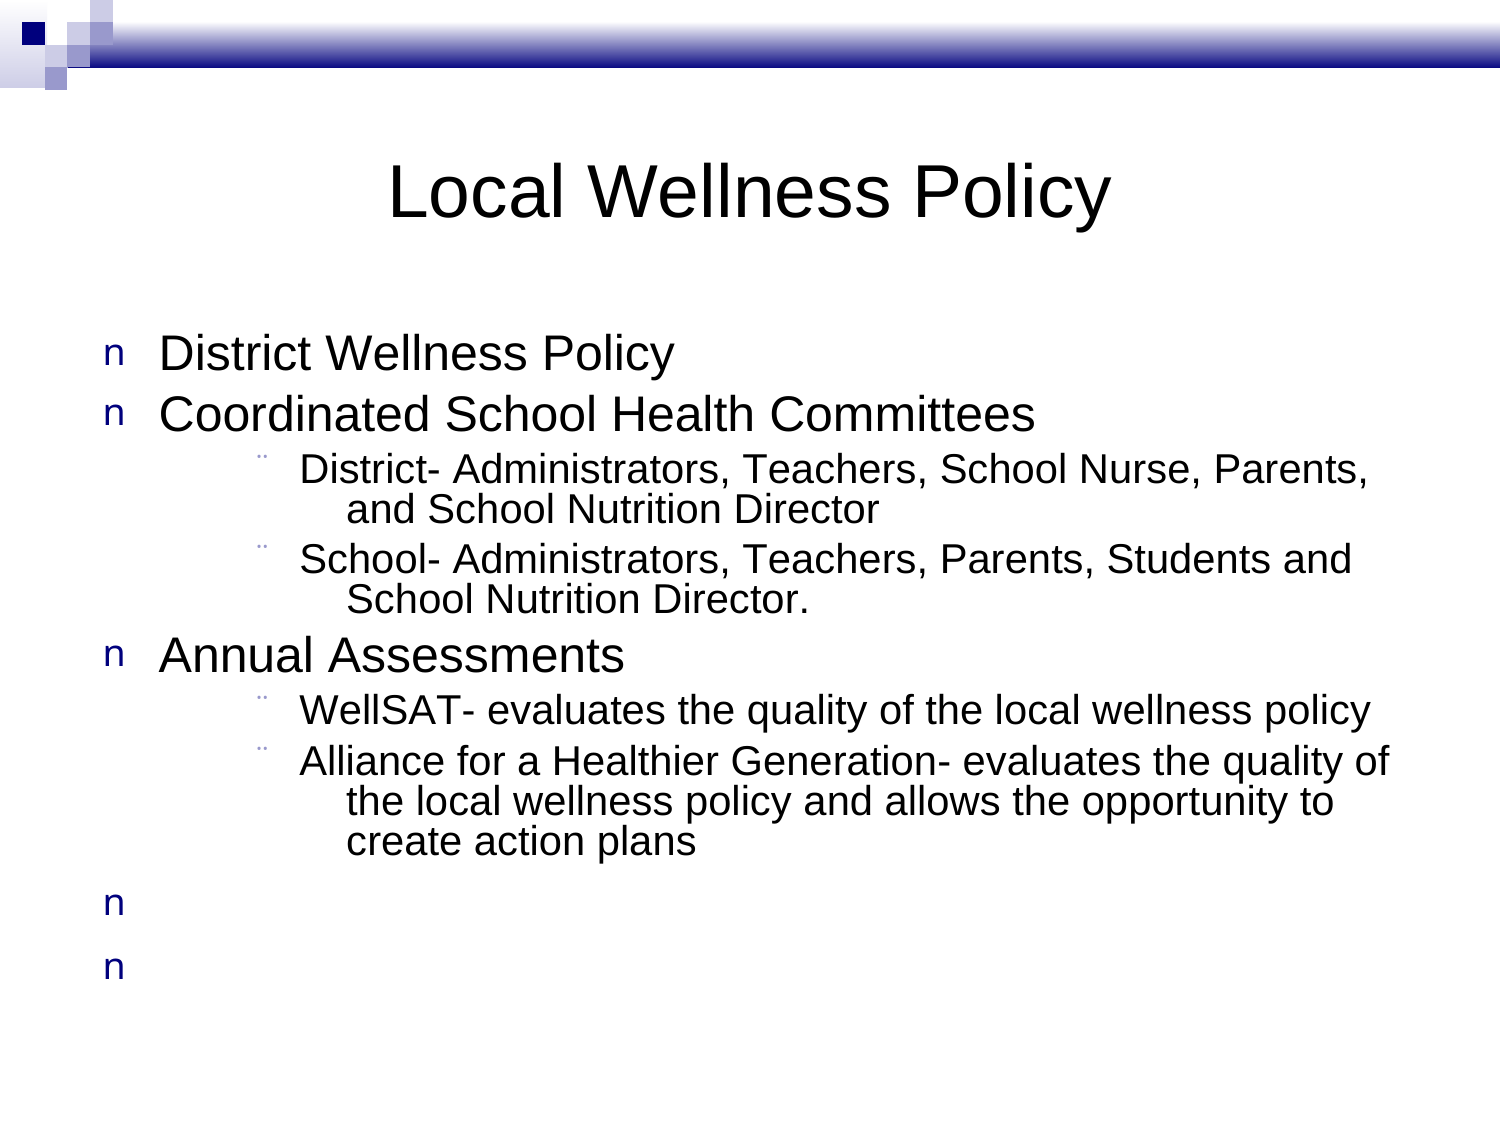

# Local Wellness Policy
District Wellness Policy
Coordinated School Health Committees
District- Administrators, Teachers, School Nurse, Parents, and School Nutrition Director
School- Administrators, Teachers, Parents, Students and School Nutrition Director.
Annual Assessments
WellSAT- evaluates the quality of the local wellness policy
Alliance for a Healthier Generation- evaluates the quality of the local wellness policy and allows the opportunity to create action plans